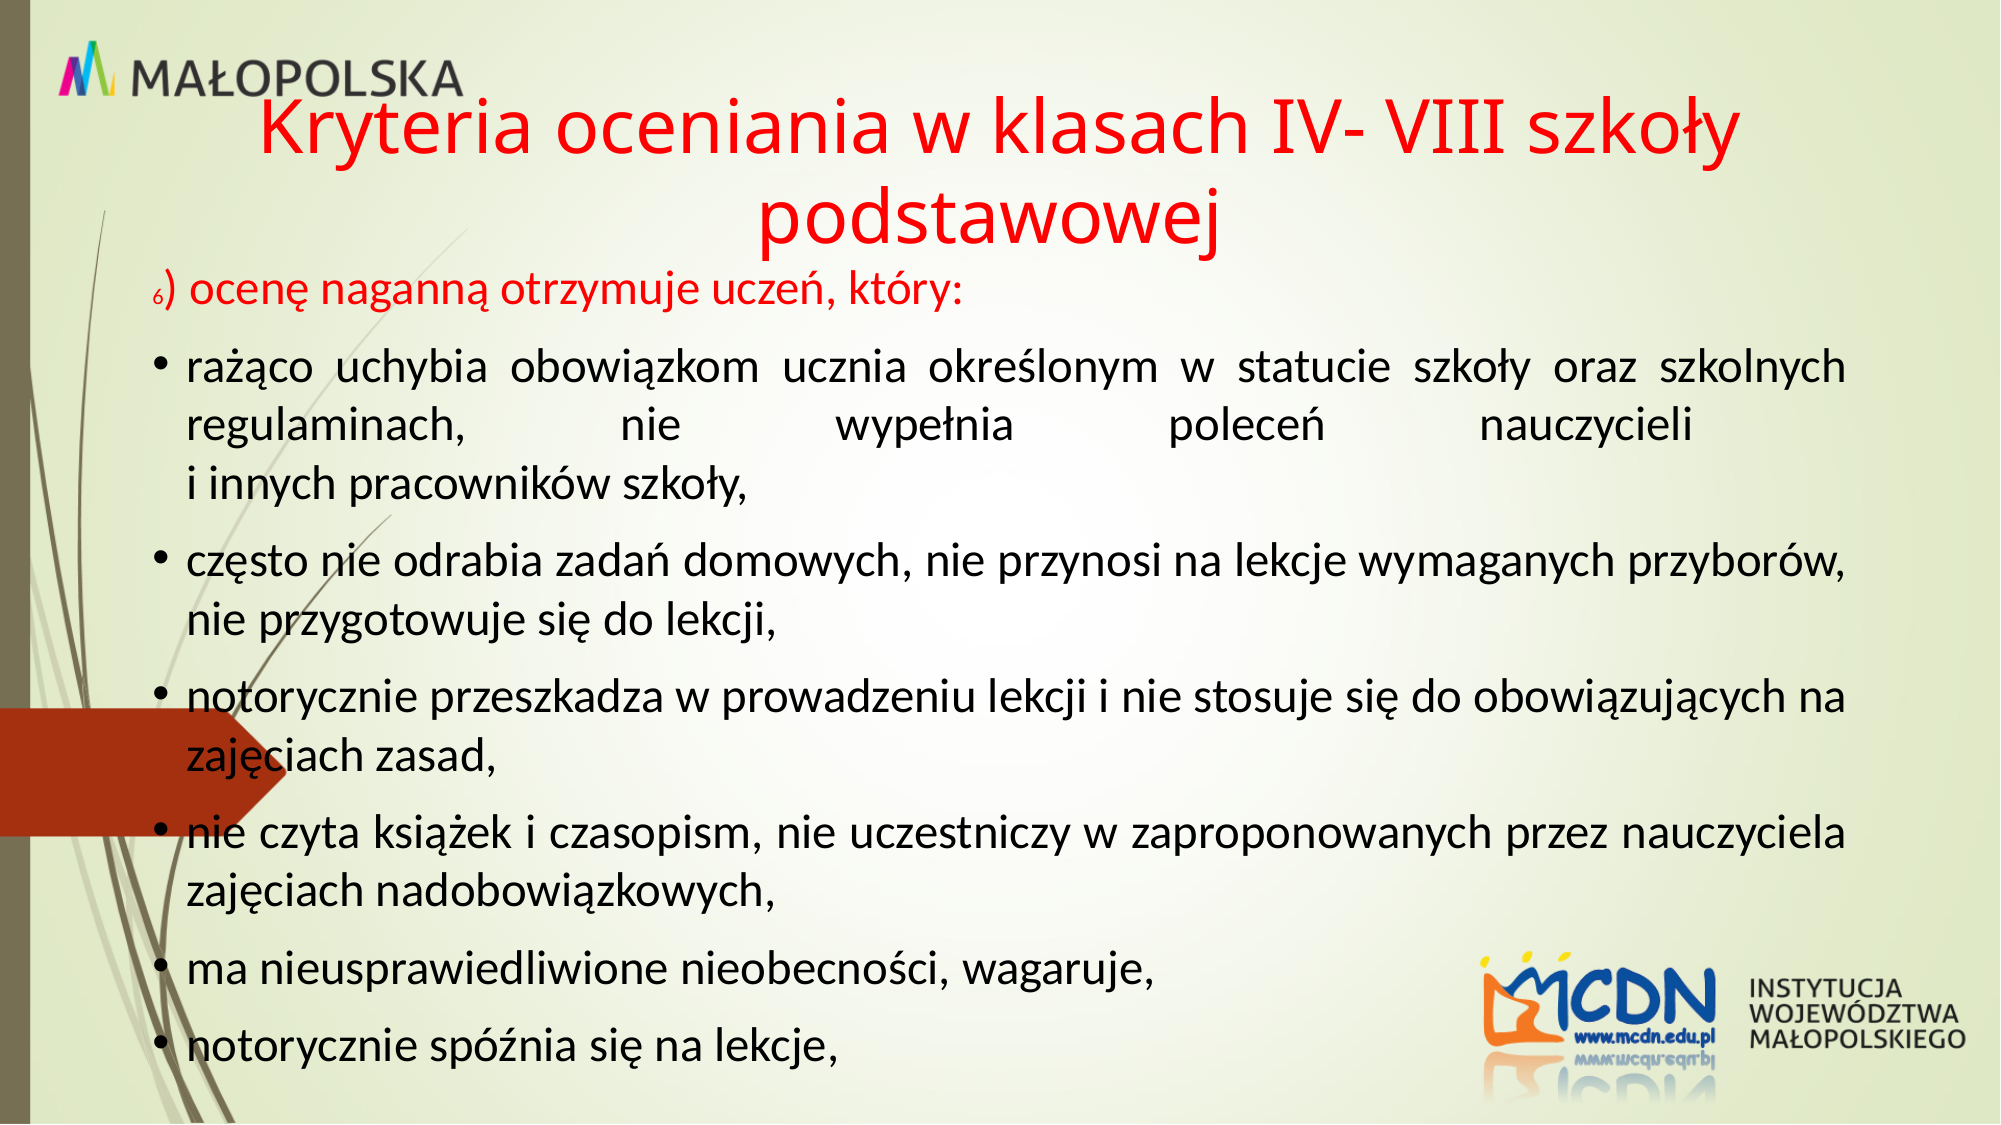

# Kryteria oceniania w klasach IV- VIII szkoły podstawowej
6) ocenę naganną otrzymuje uczeń, który:
rażąco uchybia obowiązkom ucznia określonym w statucie szkoły oraz szkolnych regulaminach, nie wypełnia poleceń nauczycieli
i innych pracowników szkoły,
często nie odrabia zadań domowych, nie przynosi na lekcje wymaganych przyborów, nie przygotowuje się do lekcji,
notorycznie przeszkadza w prowadzeniu lekcji i nie stosuje się do obowiązujących na zajęciach zasad,
nie czyta książek i czasopism, nie uczestniczy w zaproponowanych przez nauczyciela zajęciach nadobowiązkowych,
ma nieusprawiedliwione nieobecności, wagaruje,
notorycznie spóźnia się na lekcje,